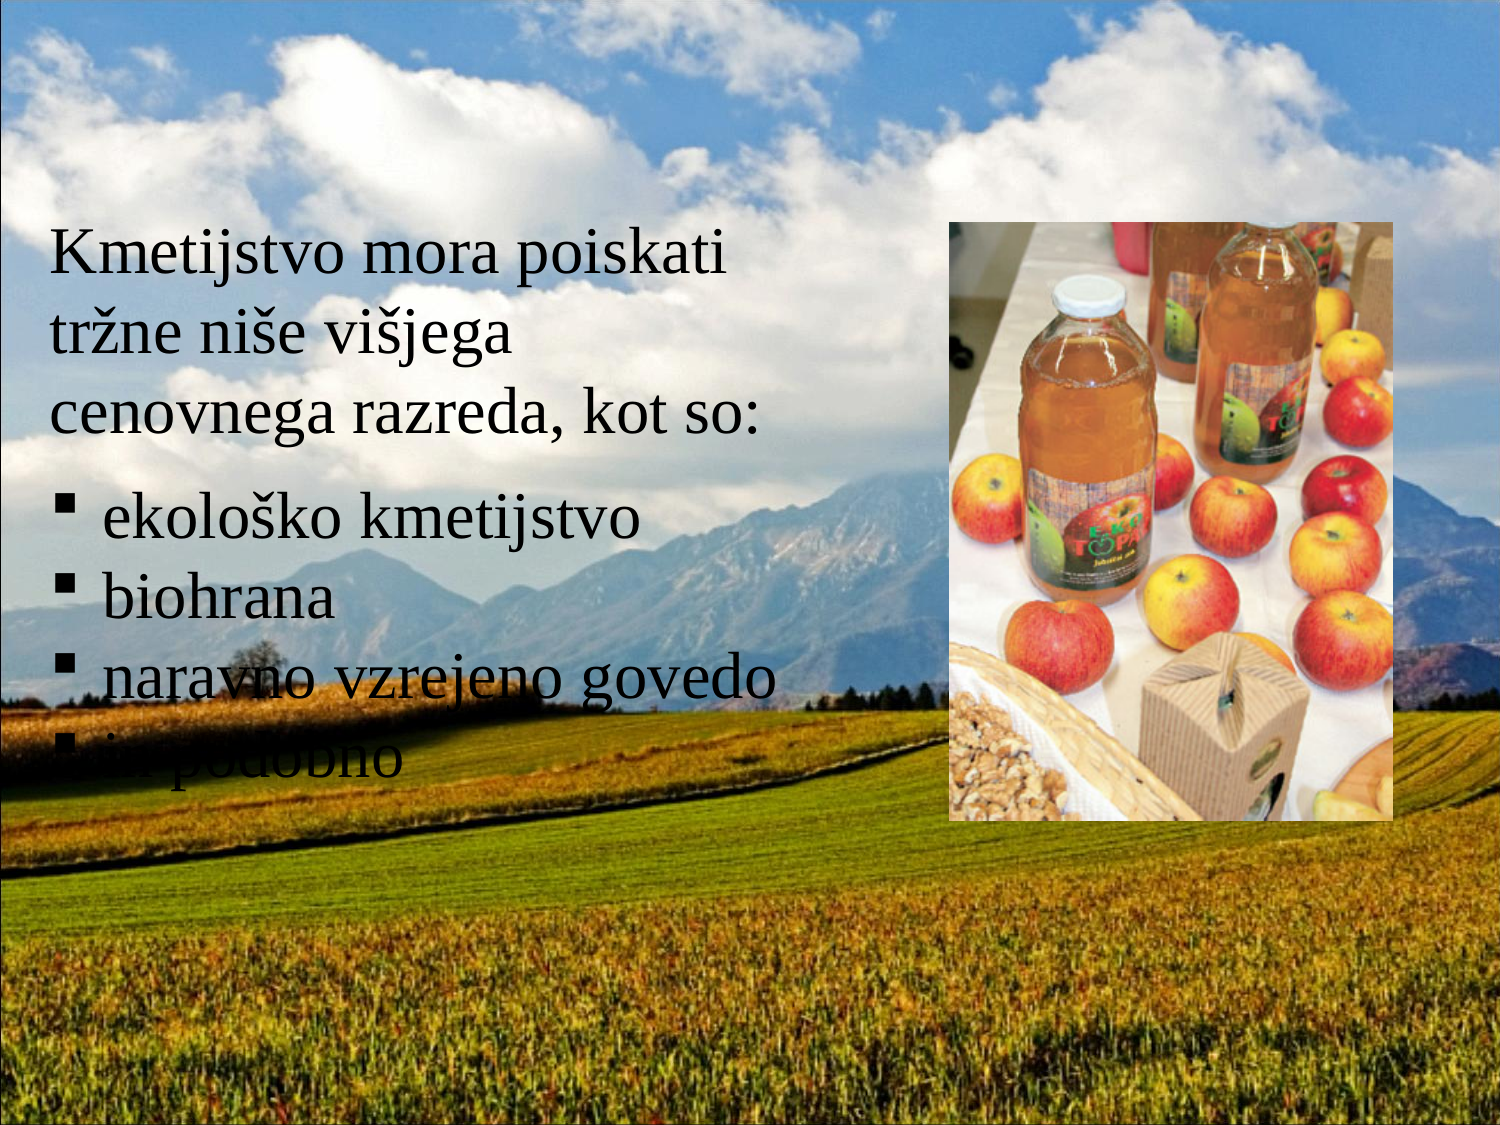

Kmetijstvo mora poiskati tržne niše višjega cenovnega razreda, kot so:
 ekološko kmetijstvo
 biohrana
 naravno vzrejeno govedo
 in podobno